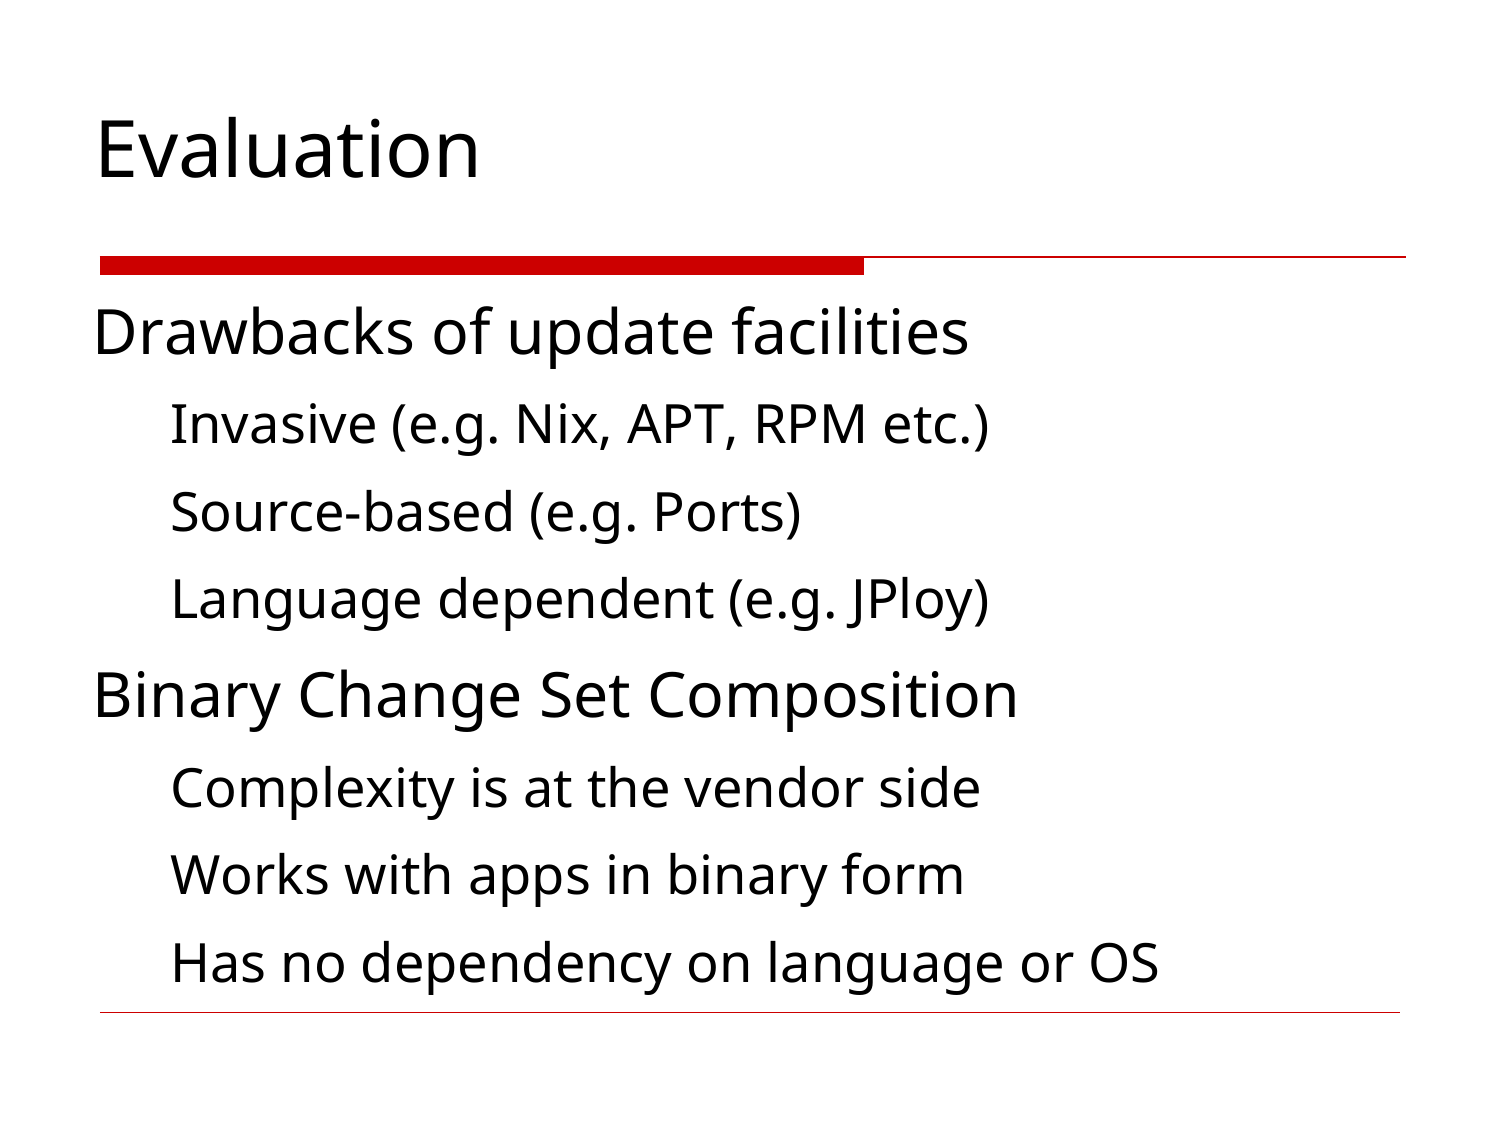

# Evaluation
Drawbacks of update facilities
Invasive (e.g. Nix, APT, RPM etc.)
Source-based (e.g. Ports)
Language dependent (e.g. JPloy)
Binary Change Set Composition
Complexity is at the vendor side
Works with apps in binary form
Has no dependency on language or OS